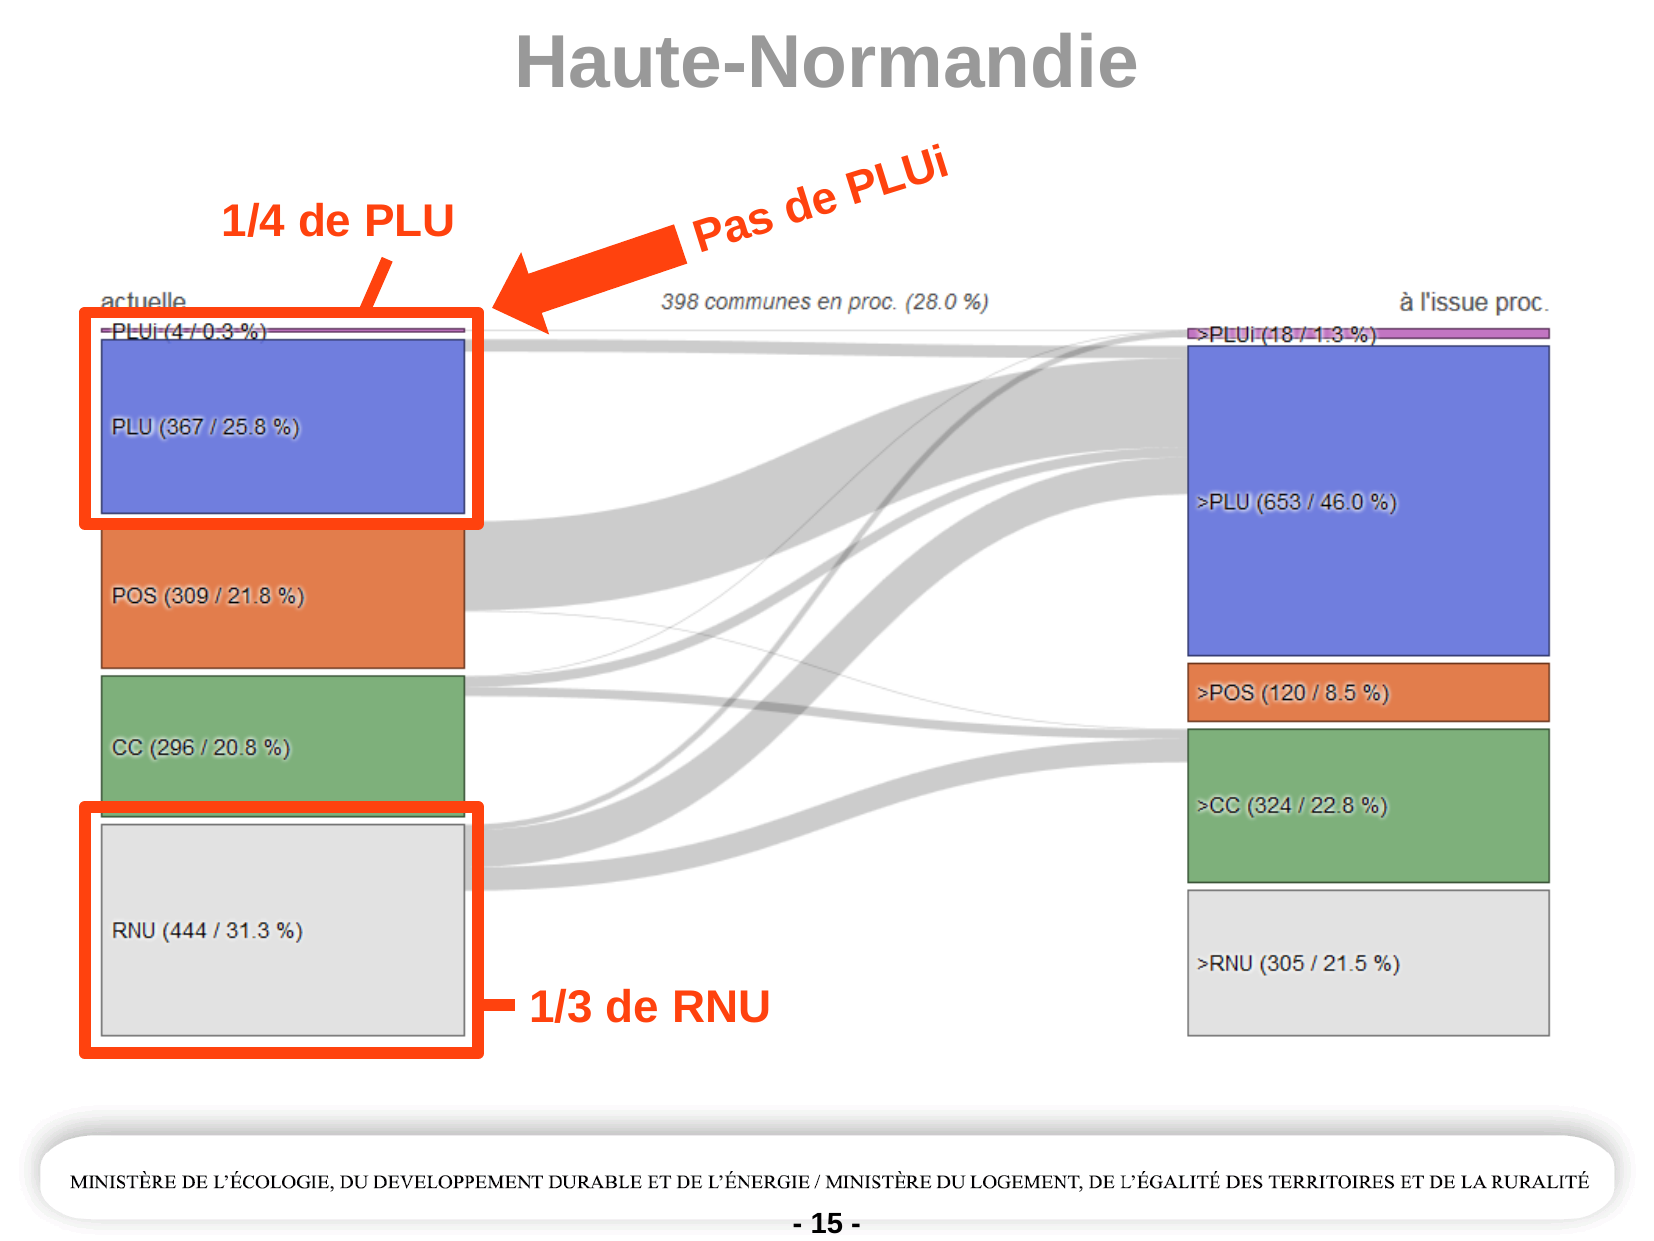

# Haute-Normandie
Pas de PLUi
1/4 de PLU
1/3 de RNU